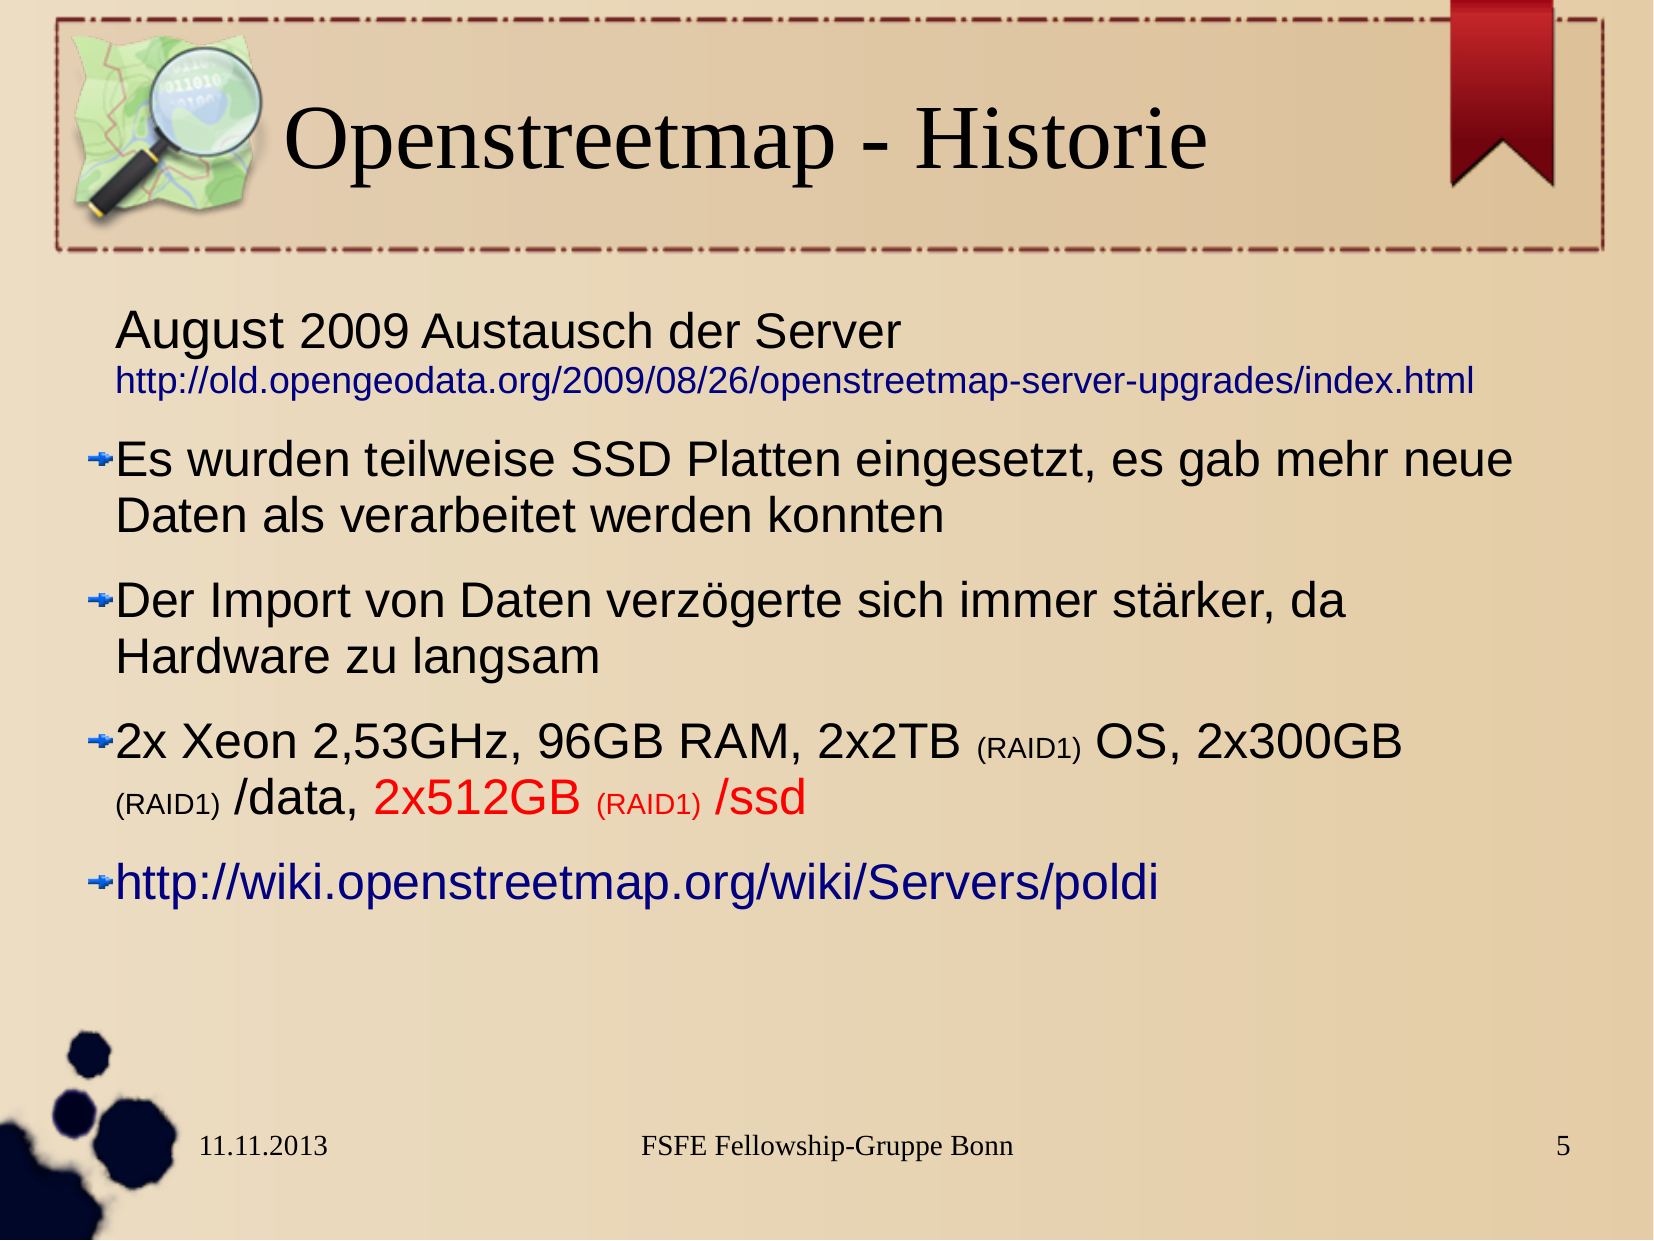

# Openstreetmap - Historie
August 2009 Austausch der Server http://old.opengeodata.org/2009/08/26/openstreetmap-server-upgrades/index.html
Es wurden teilweise SSD Platten eingesetzt, es gab mehr neue Daten als verarbeitet werden konnten
Der Import von Daten verzögerte sich immer stärker, da Hardware zu langsam
2x Xeon 2,53GHz, 96GB RAM, 2x2TB (RAID1) OS, 2x300GB (RAID1) /data, 2x512GB (RAID1) /ssd
http://wiki.openstreetmap.org/wiki/Servers/poldi
 11.11.2013
FSFE Fellowship-Gruppe Bonn
5